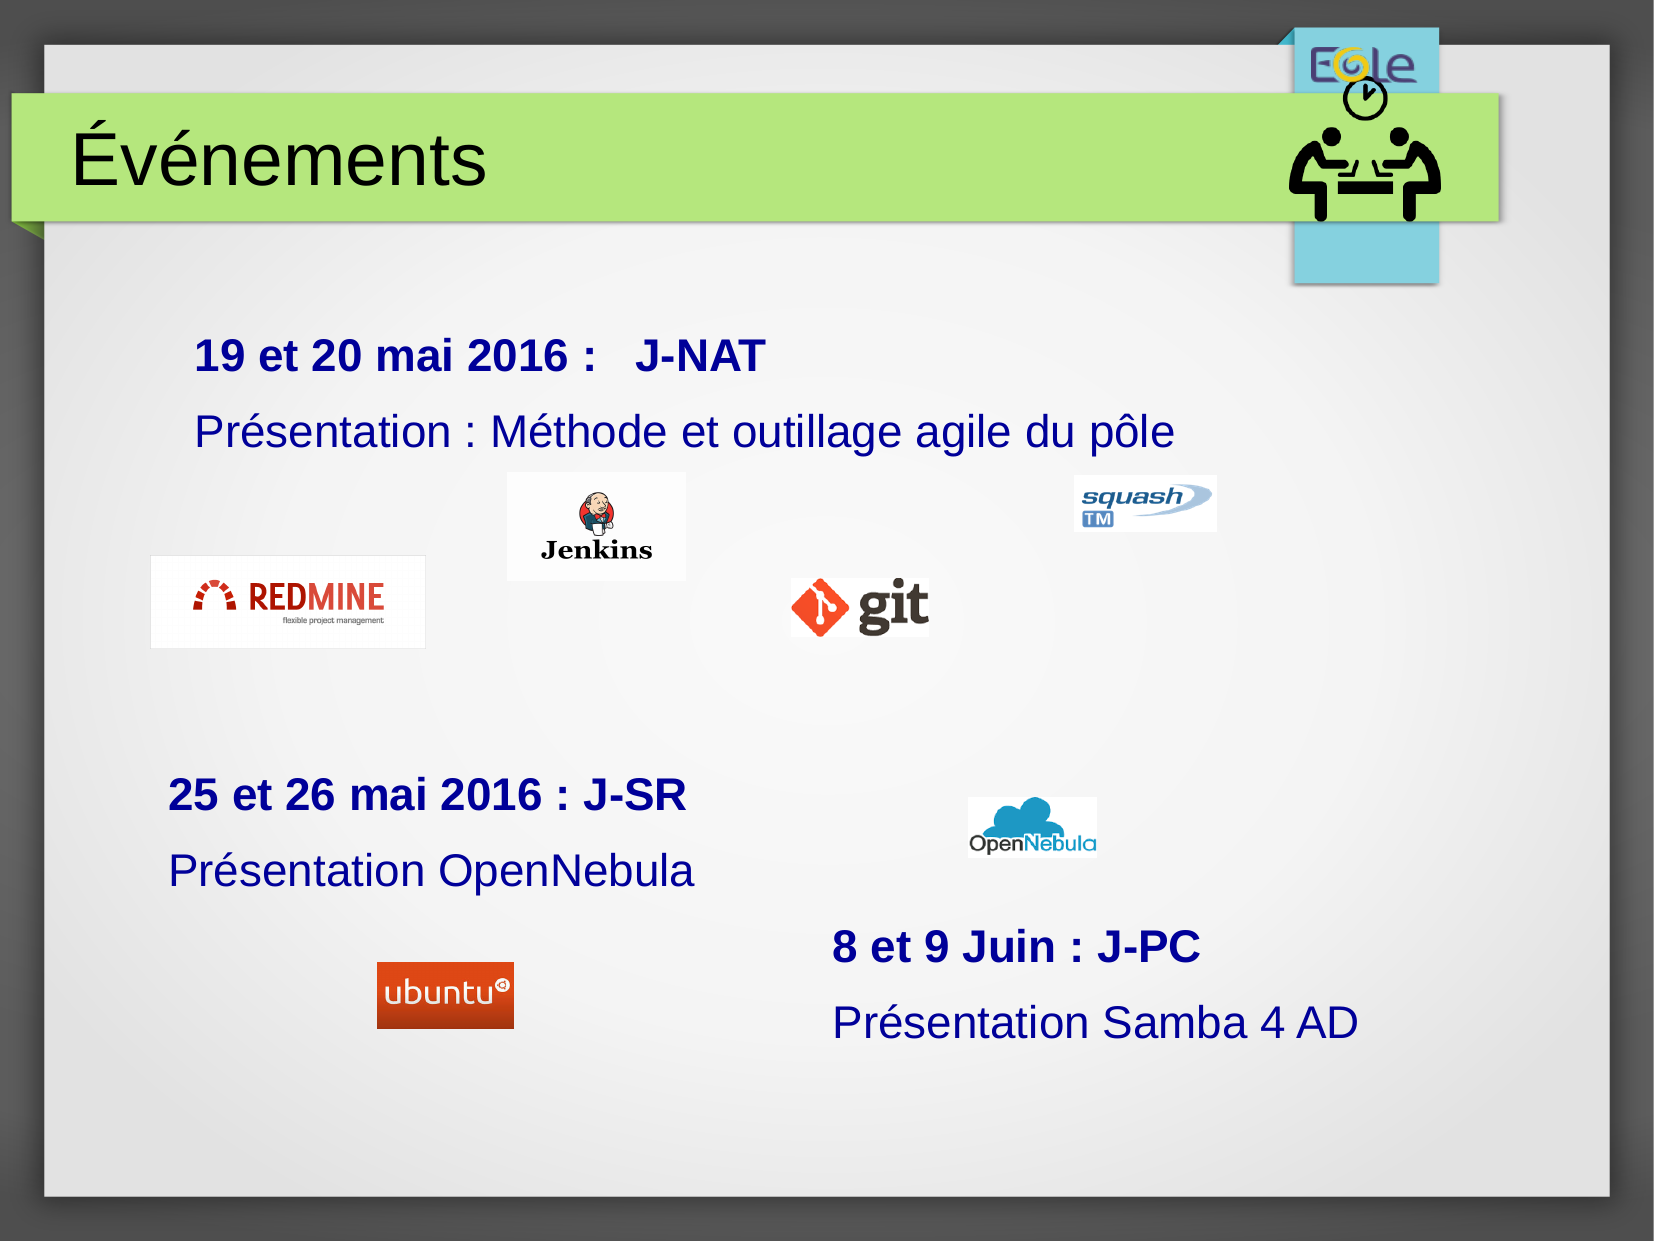

# Événements
 19 et 20 mai 2016 : J-NAT
 Présentation : Méthode et outillage agile du pôle
25 et 26 mai 2016 : J-SR
Présentation OpenNebula
									8 et 9 Juin : J-PC
									Présentation Samba 4 AD